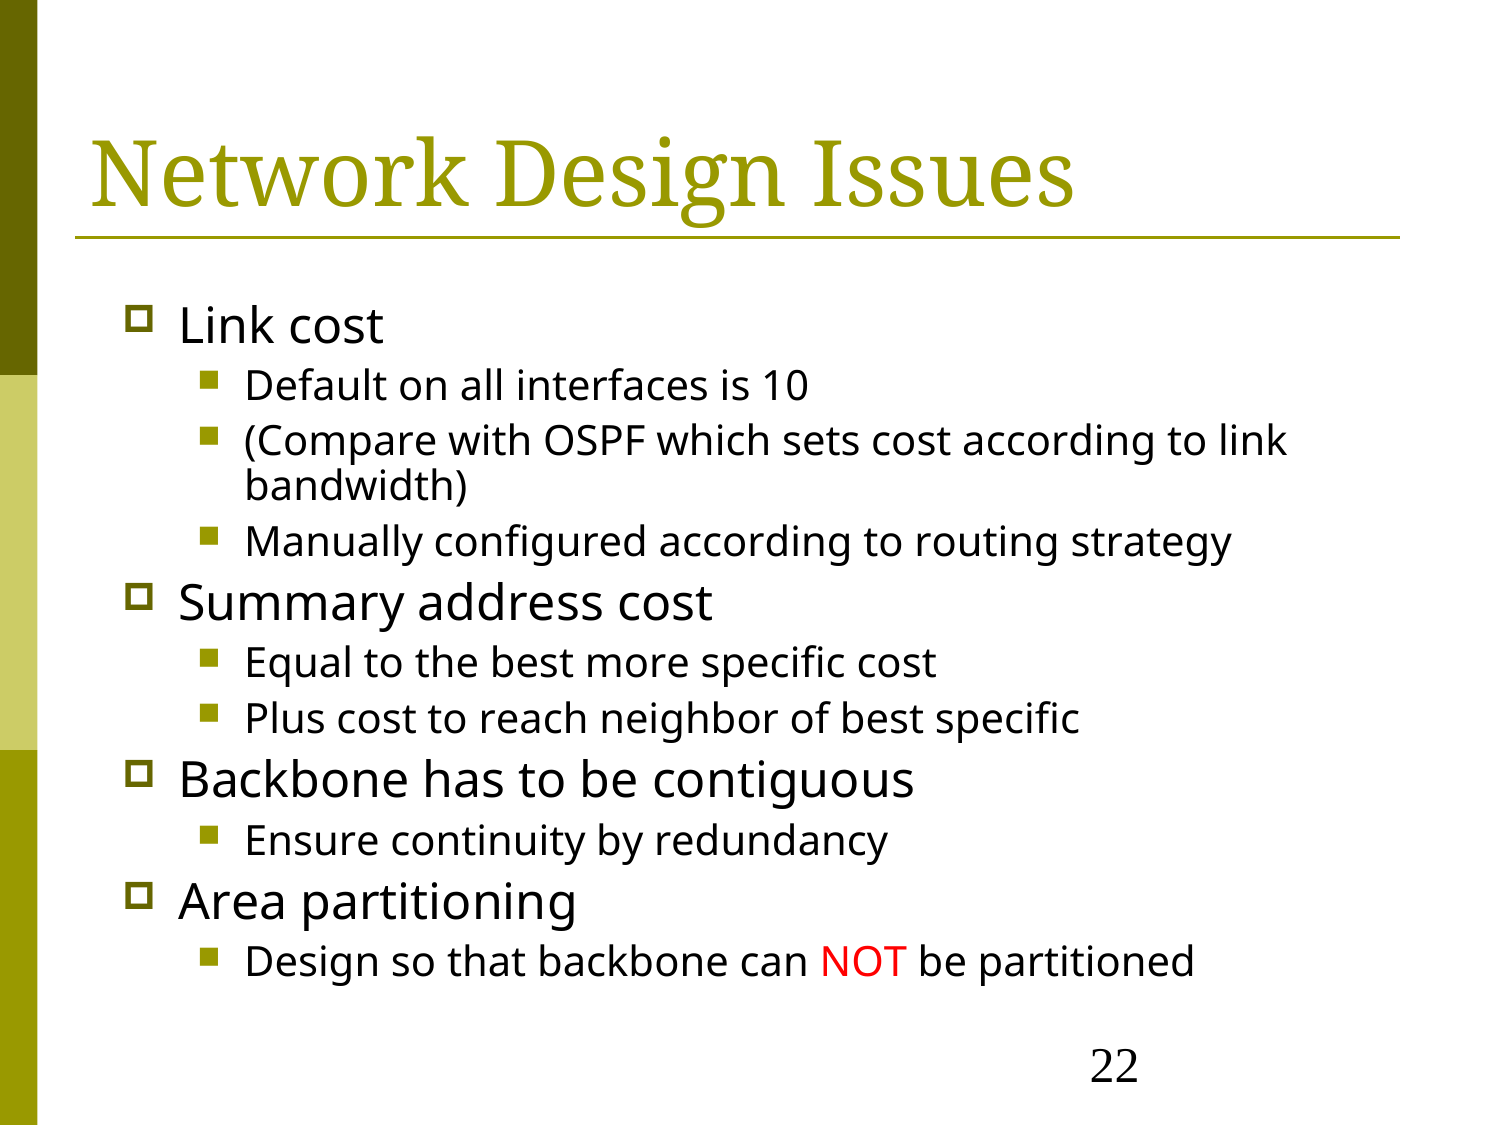

# Network Design Issues
Link cost
Default on all interfaces is 10
(Compare with OSPF which sets cost according to link bandwidth)
Manually configured according to routing strategy
Summary address cost
Equal to the best more specific cost
Plus cost to reach neighbor of best specific
Backbone has to be contiguous
Ensure continuity by redundancy
Area partitioning
Design so that backbone can NOT be partitioned
22